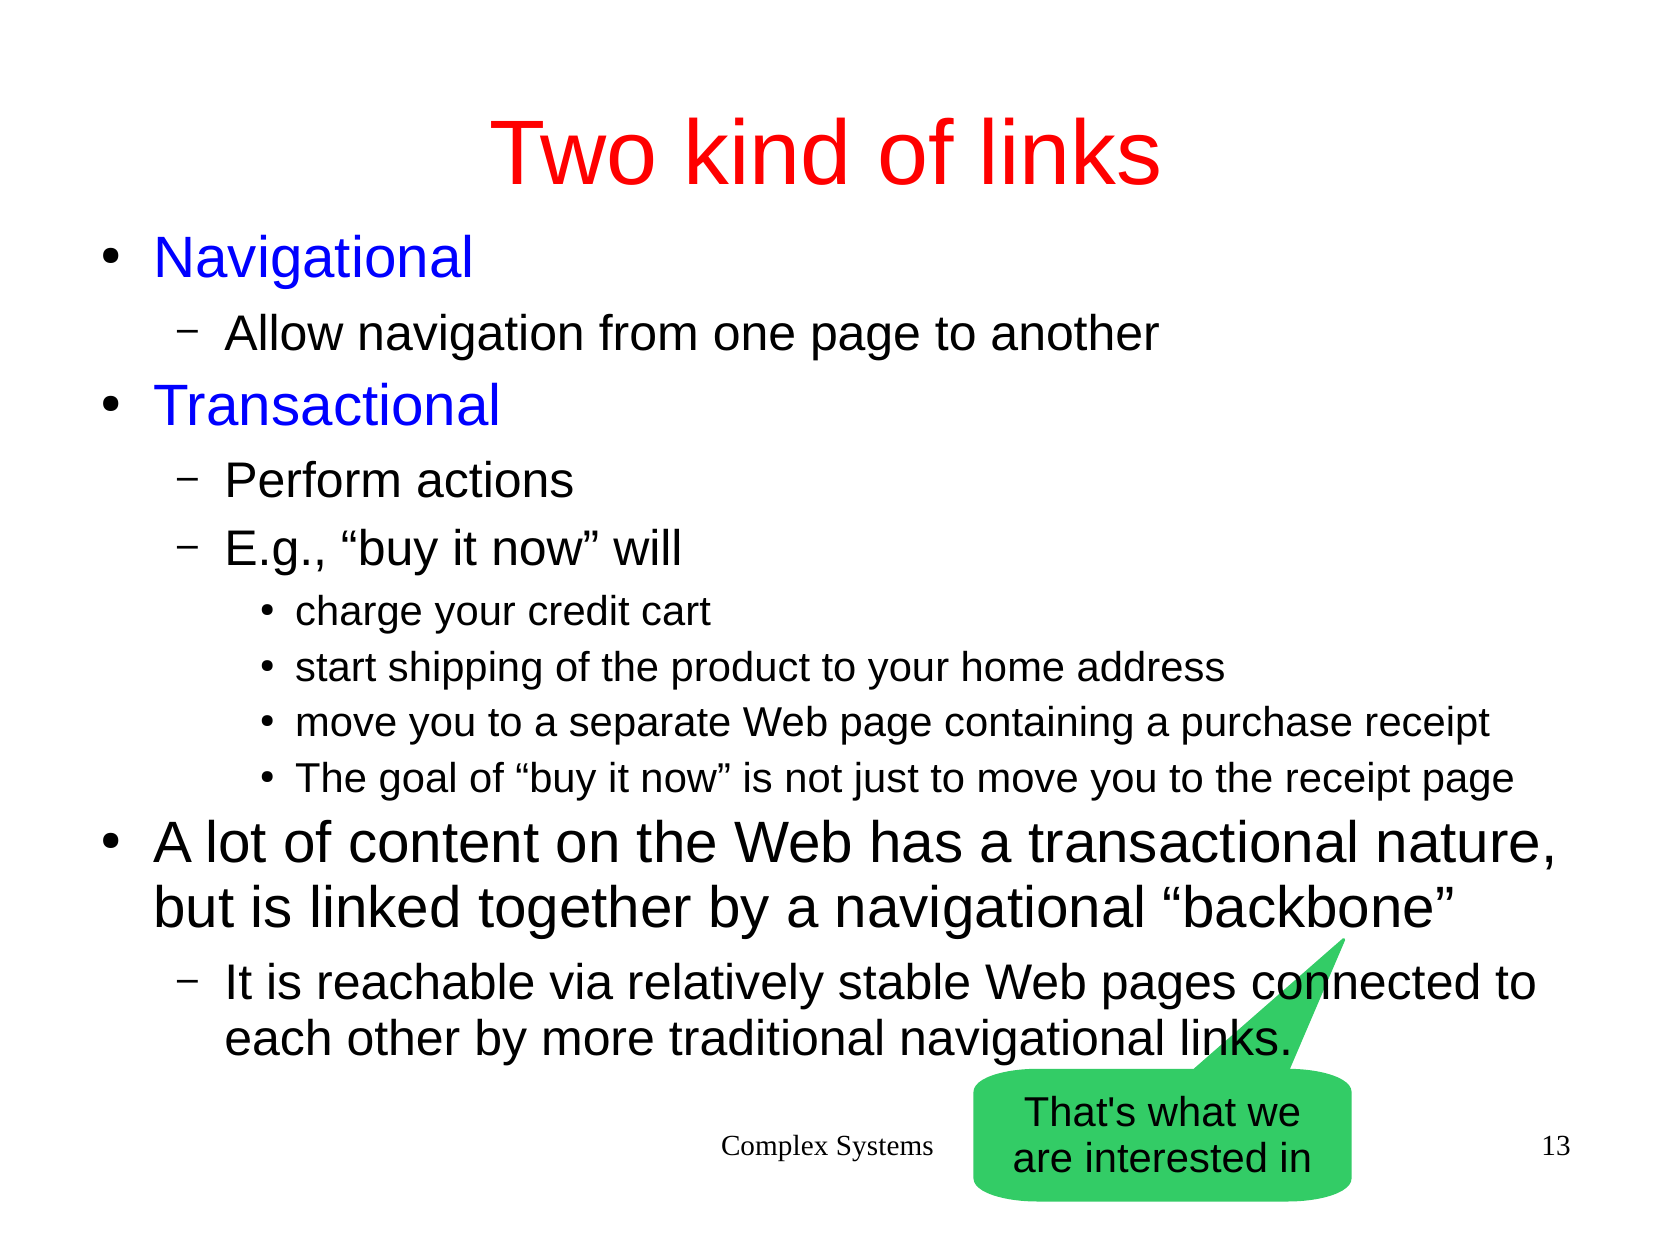

# Two kind of links
Navigational
Allow navigation from one page to another
Transactional
Perform actions
E.g., “buy it now” will
charge your credit cart
start shipping of the product to your home address
move you to a separate Web page containing a purchase receipt
The goal of “buy it now” is not just to move you to the receipt page
A lot of content on the Web has a transactional nature, but is linked together by a navigational “backbone”
It is reachable via relatively stable Web pages connected to each other by more traditional navigational links.
That's what we are interested in
Complex Systems
13